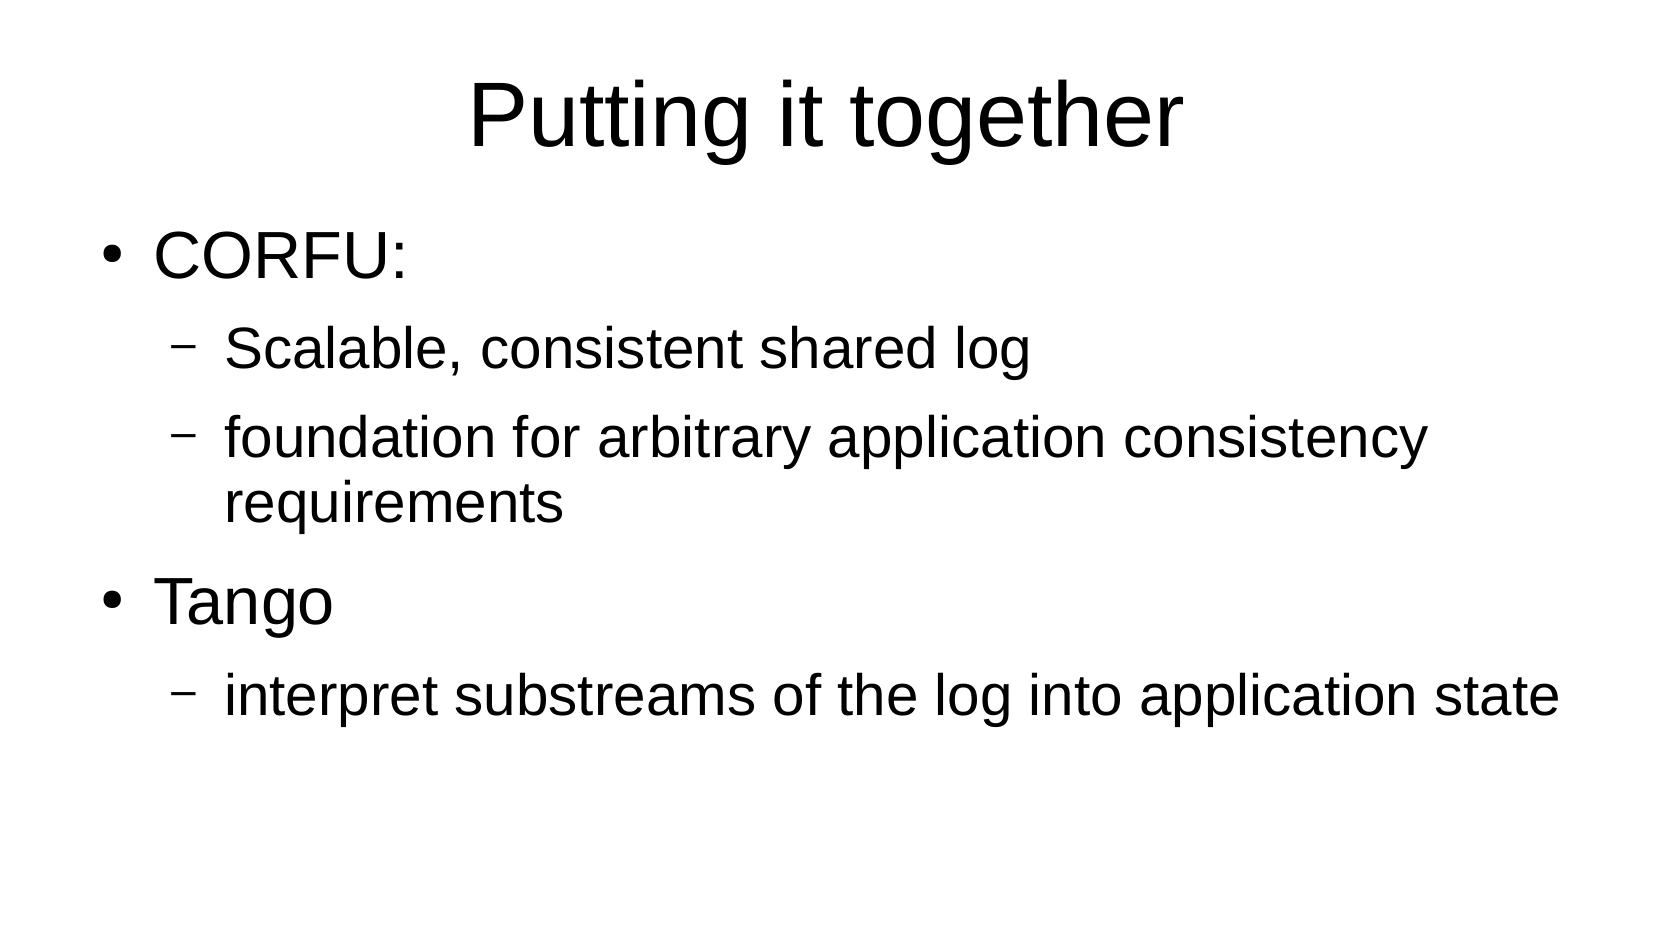

# Putting it together
CORFU:
Scalable, consistent shared log
foundation for arbitrary application consistency requirements
Tango
interpret substreams of the log into application state